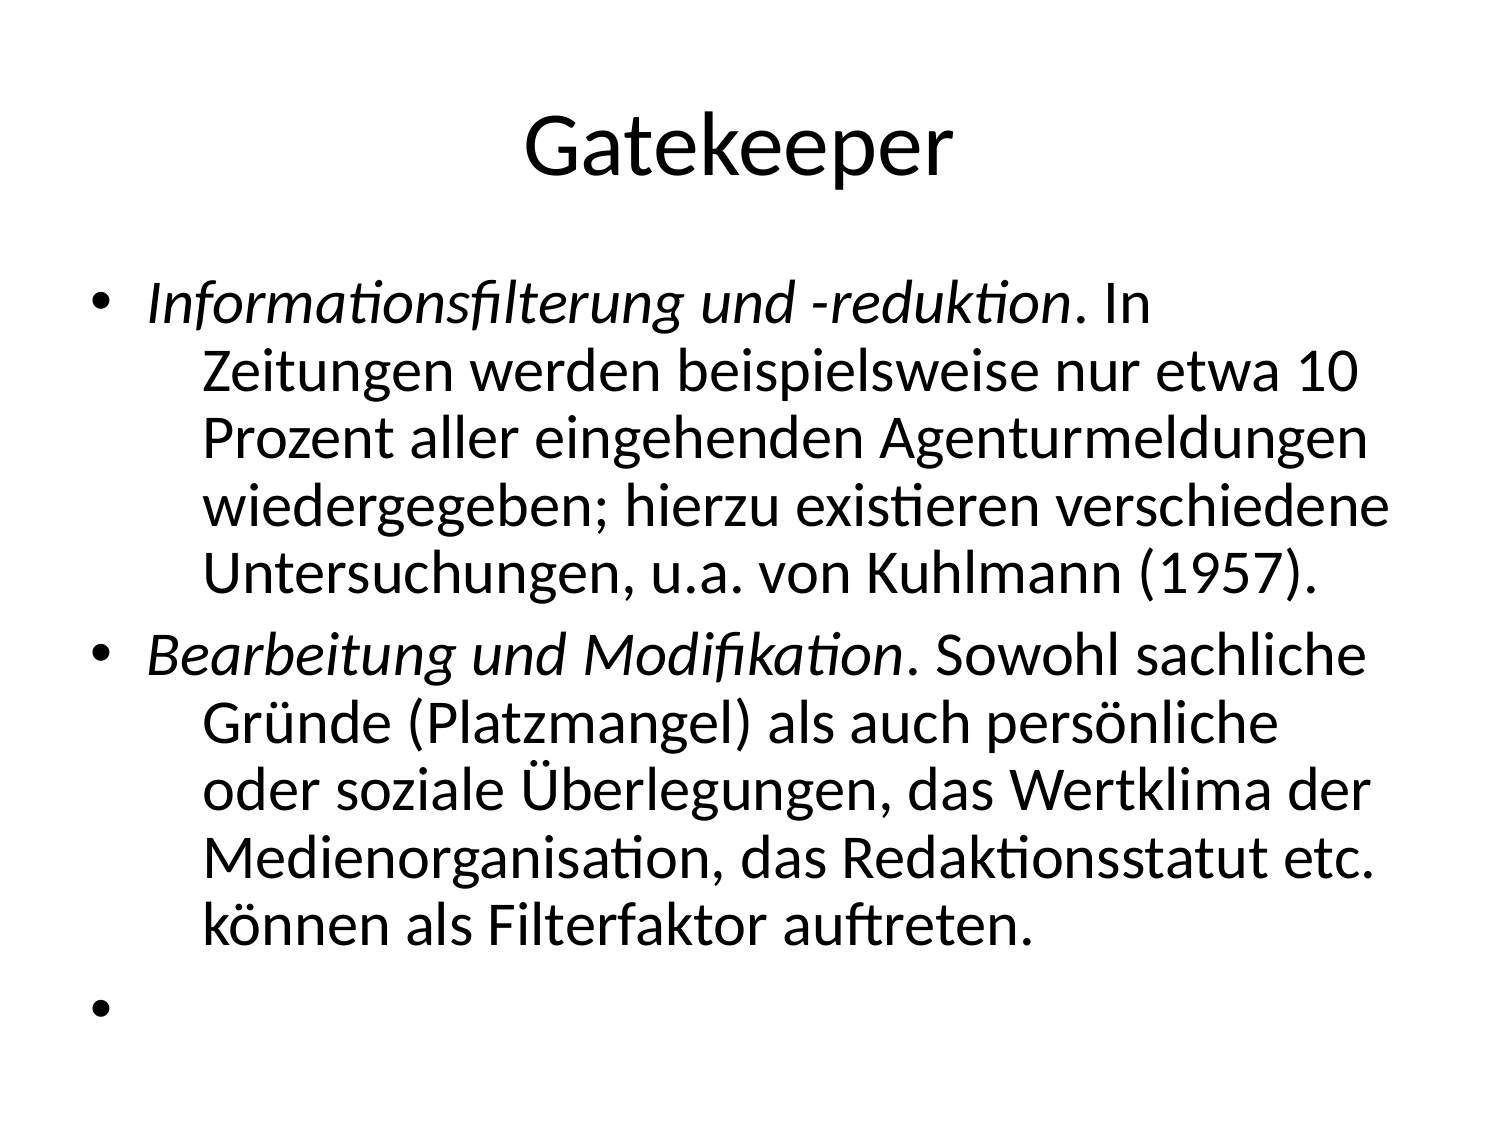

# Gatekeeper
Informationsfilterung und -reduktion. In Zeitungen werden beispielsweise nur etwa 10 Prozent aller eingehenden Agenturmeldungen wiedergegeben; hierzu existieren verschiedene Untersuchungen, u.a. von Kuhlmann (1957).
Bearbeitung und Modifikation. Sowohl sachliche Gründe (Platzmangel) als auch persönliche oder soziale Überlegungen, das Wertklima der Medienorganisation, das Redaktionsstatut etc. können als Filterfaktor auftreten.